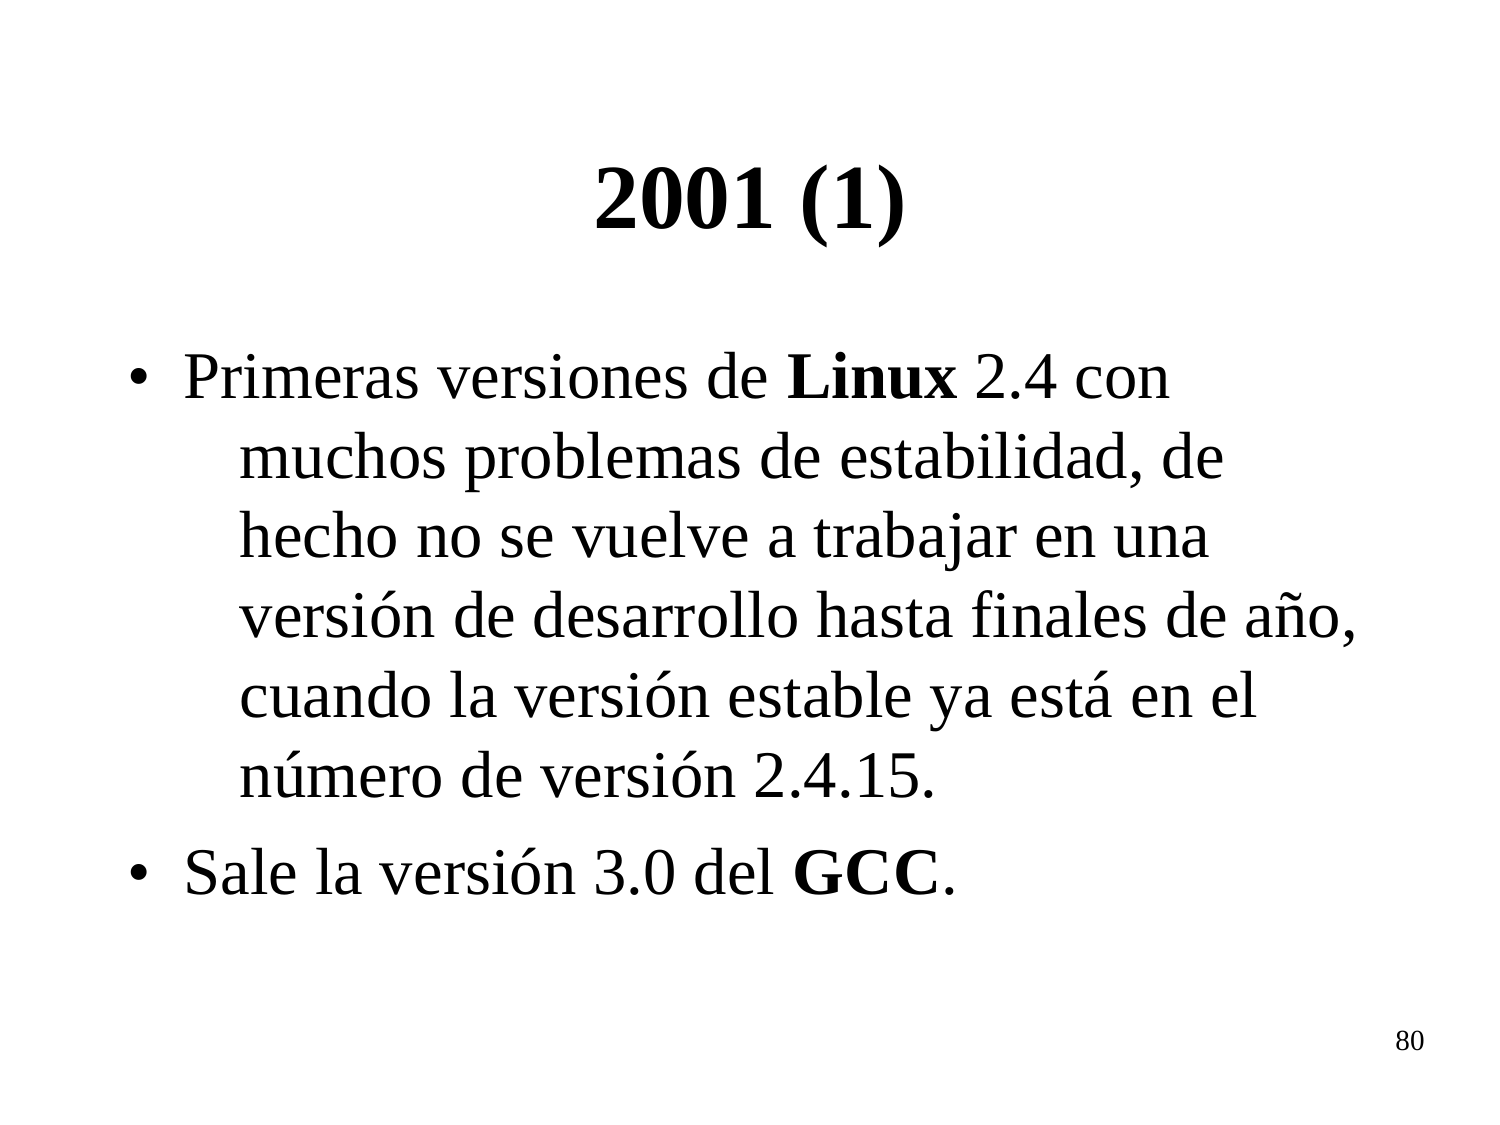

# 2001 (1)
Primeras versiones de Linux 2.4 con muchos problemas de estabilidad, de hecho no se vuelve a trabajar en una versión de desarrollo hasta finales de año, cuando la versión estable ya está en el número de versión 2.4.15.
Sale la versión 3.0 del GCC.
80